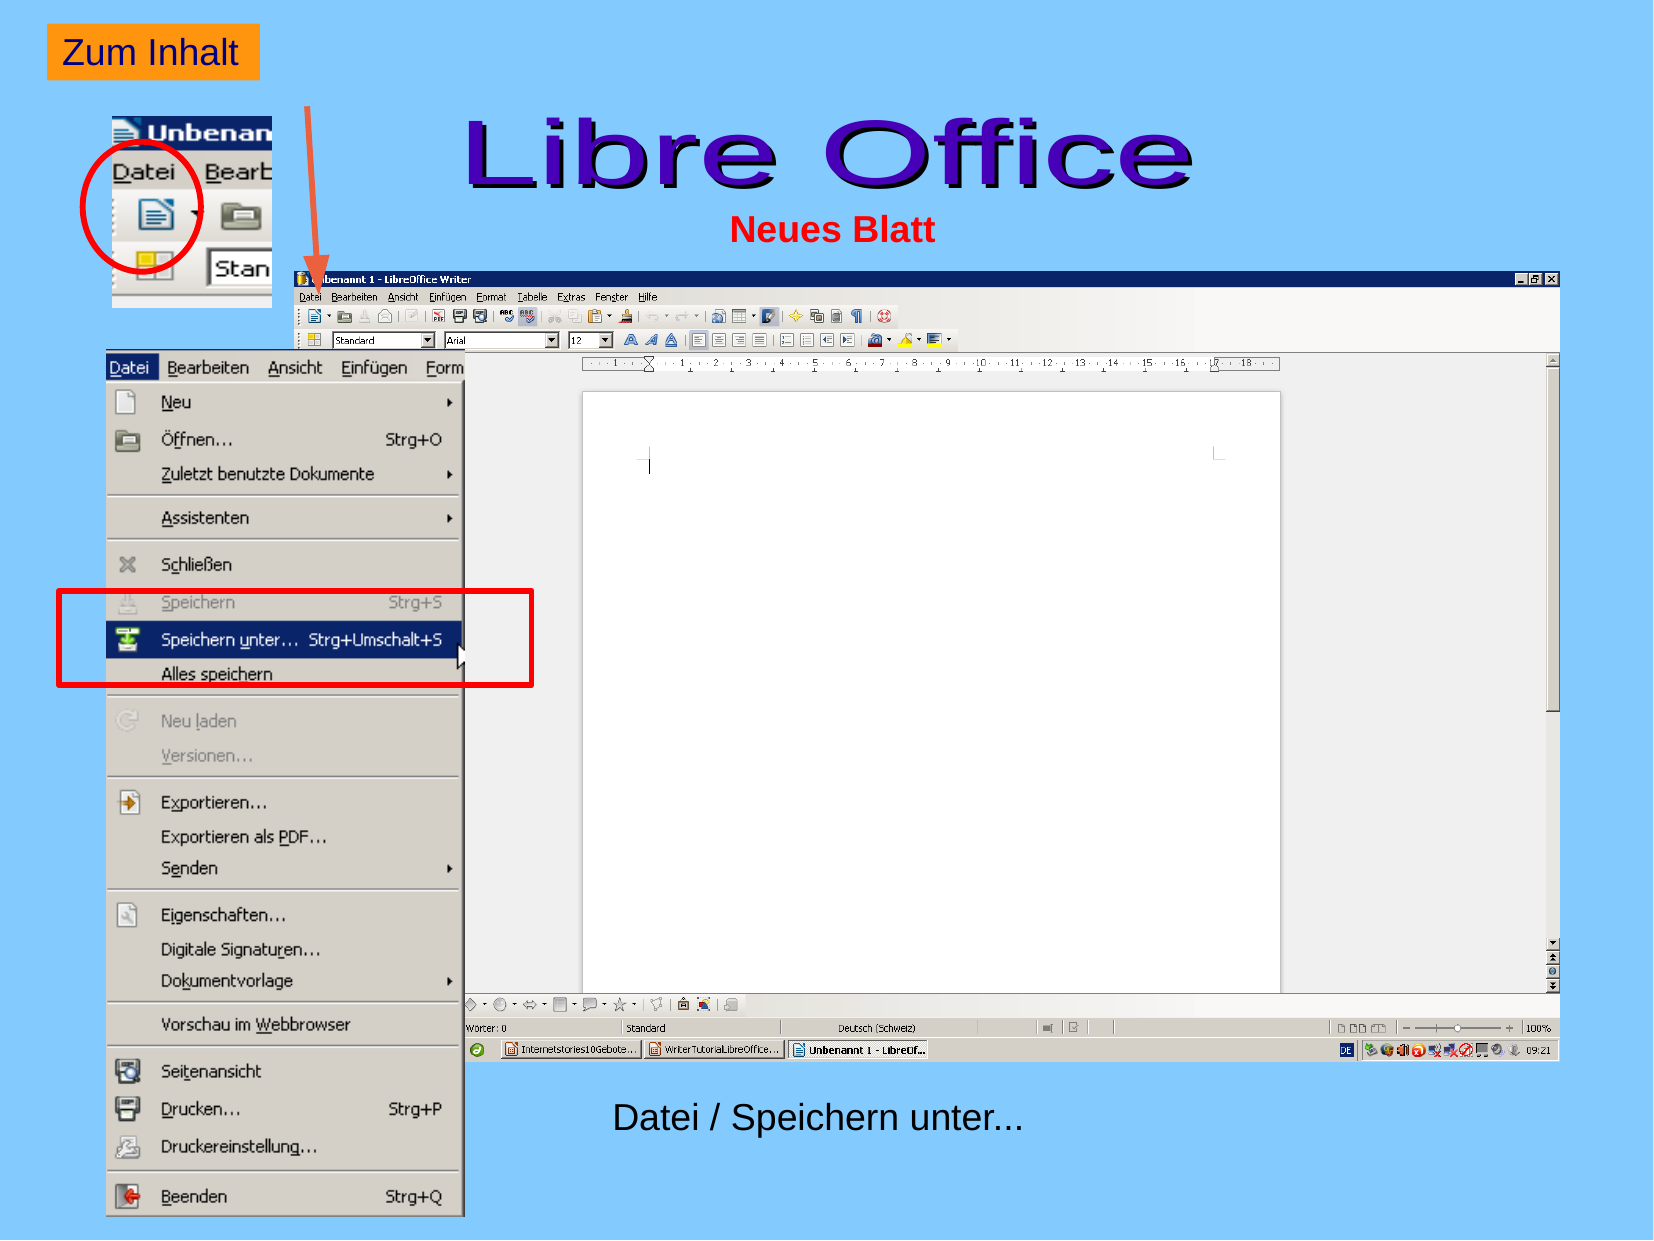

Zum Inhalt
# Libre Office
Neues Blatt
Datei / Speichern unter...